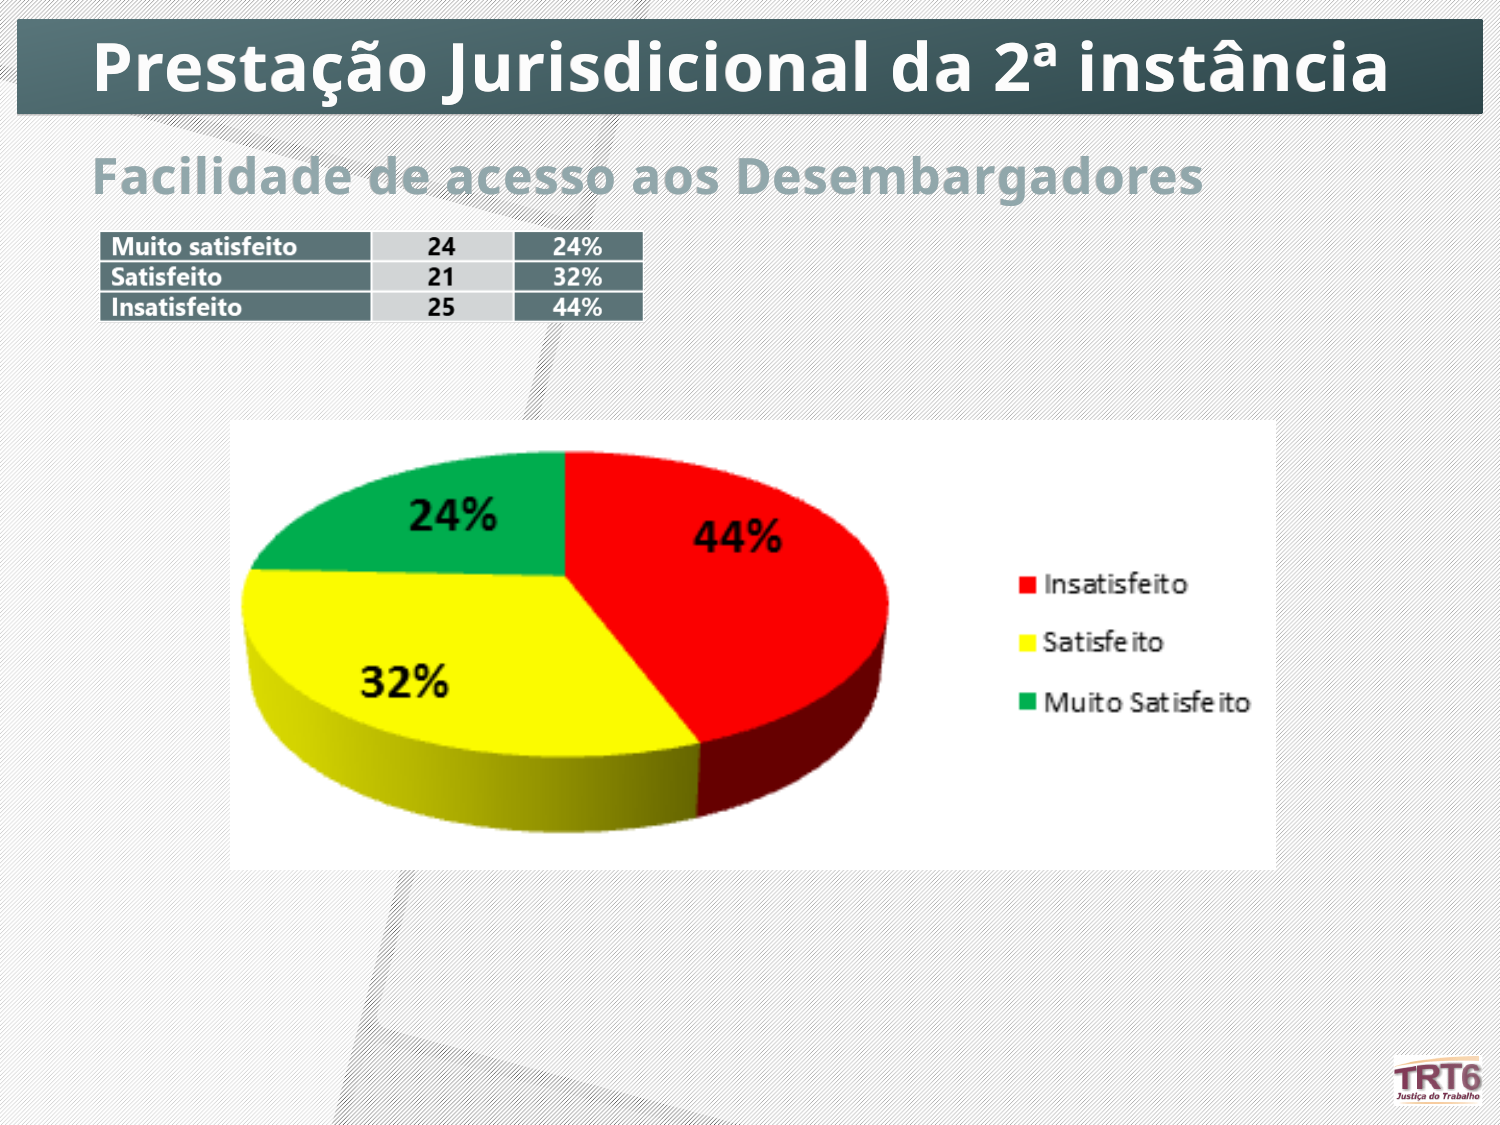

Prestação Jurisdicional da 2ª instância
Facilidade de acesso aos Desembargadores